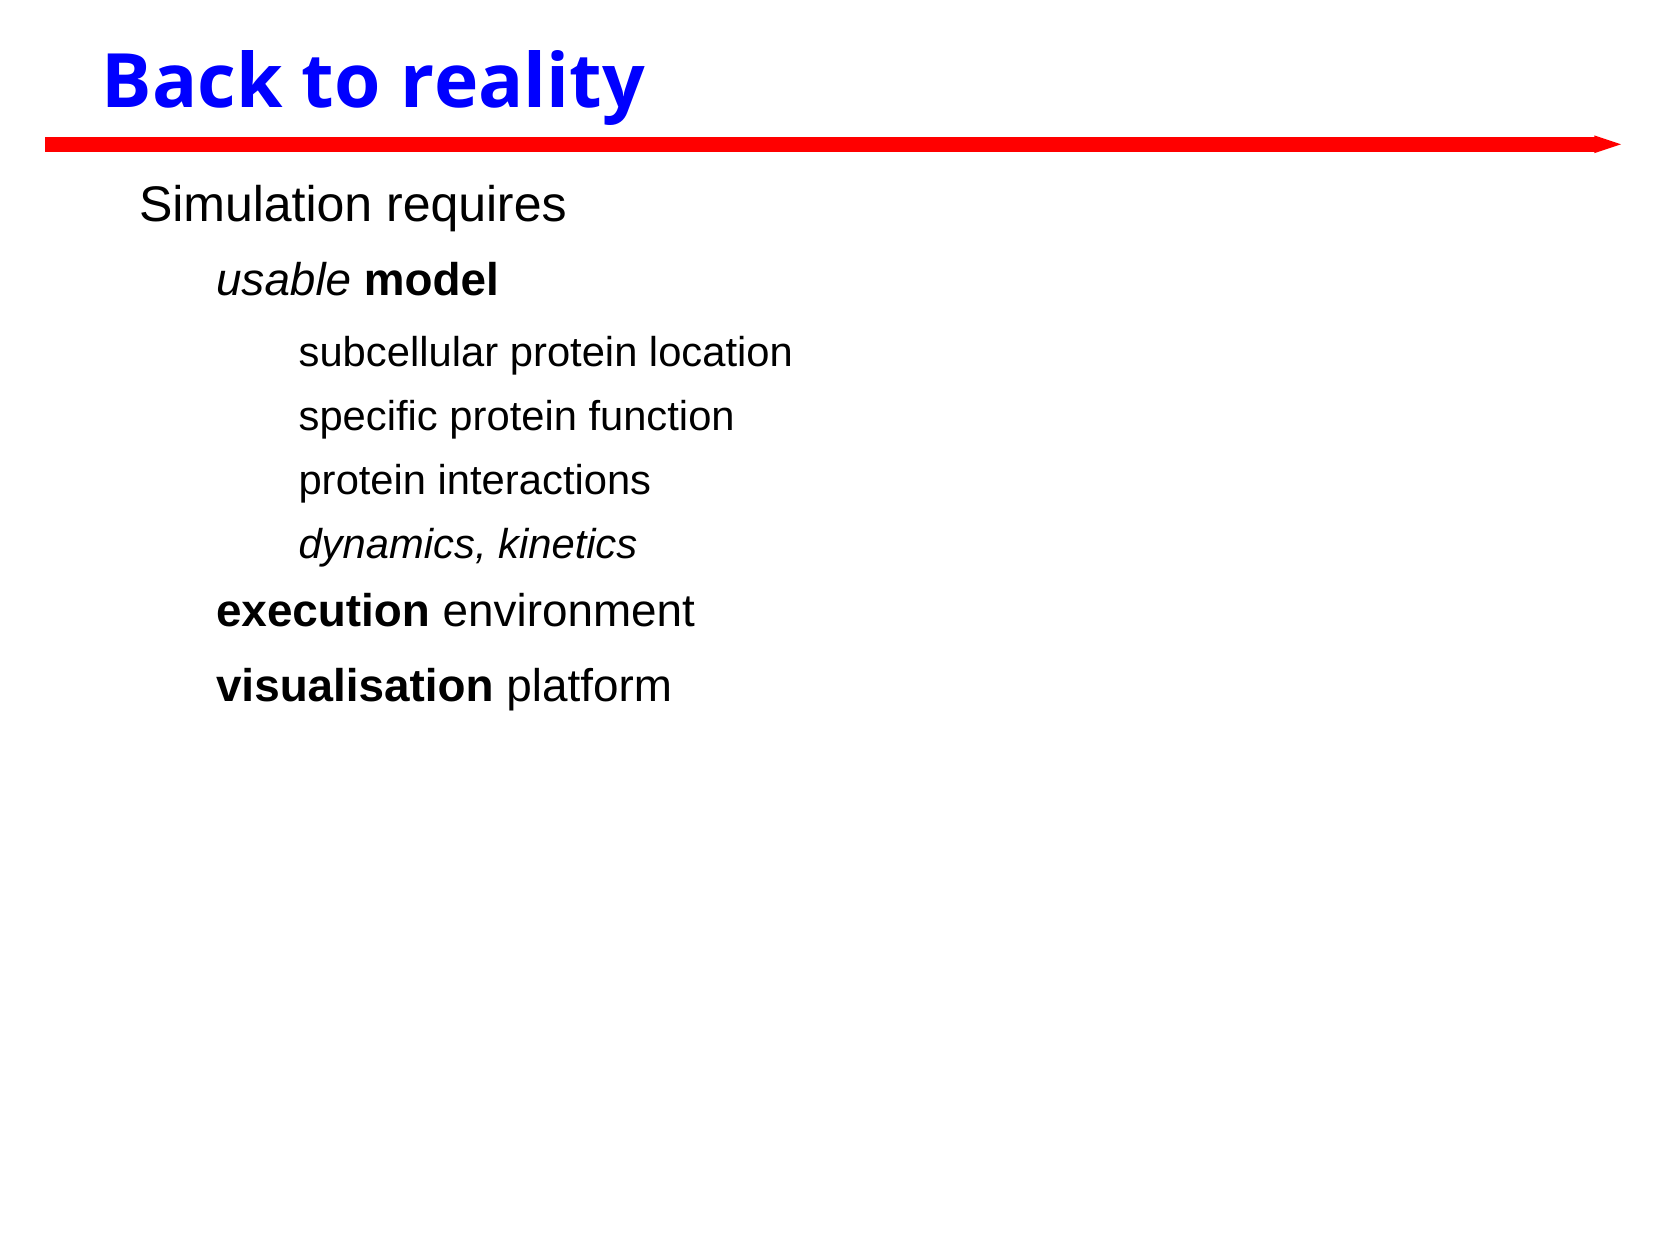

# Back to reality
Simulation requires
usable model
subcellular protein location
specific protein function
protein interactions
dynamics, kinetics
execution environment
visualisation platform